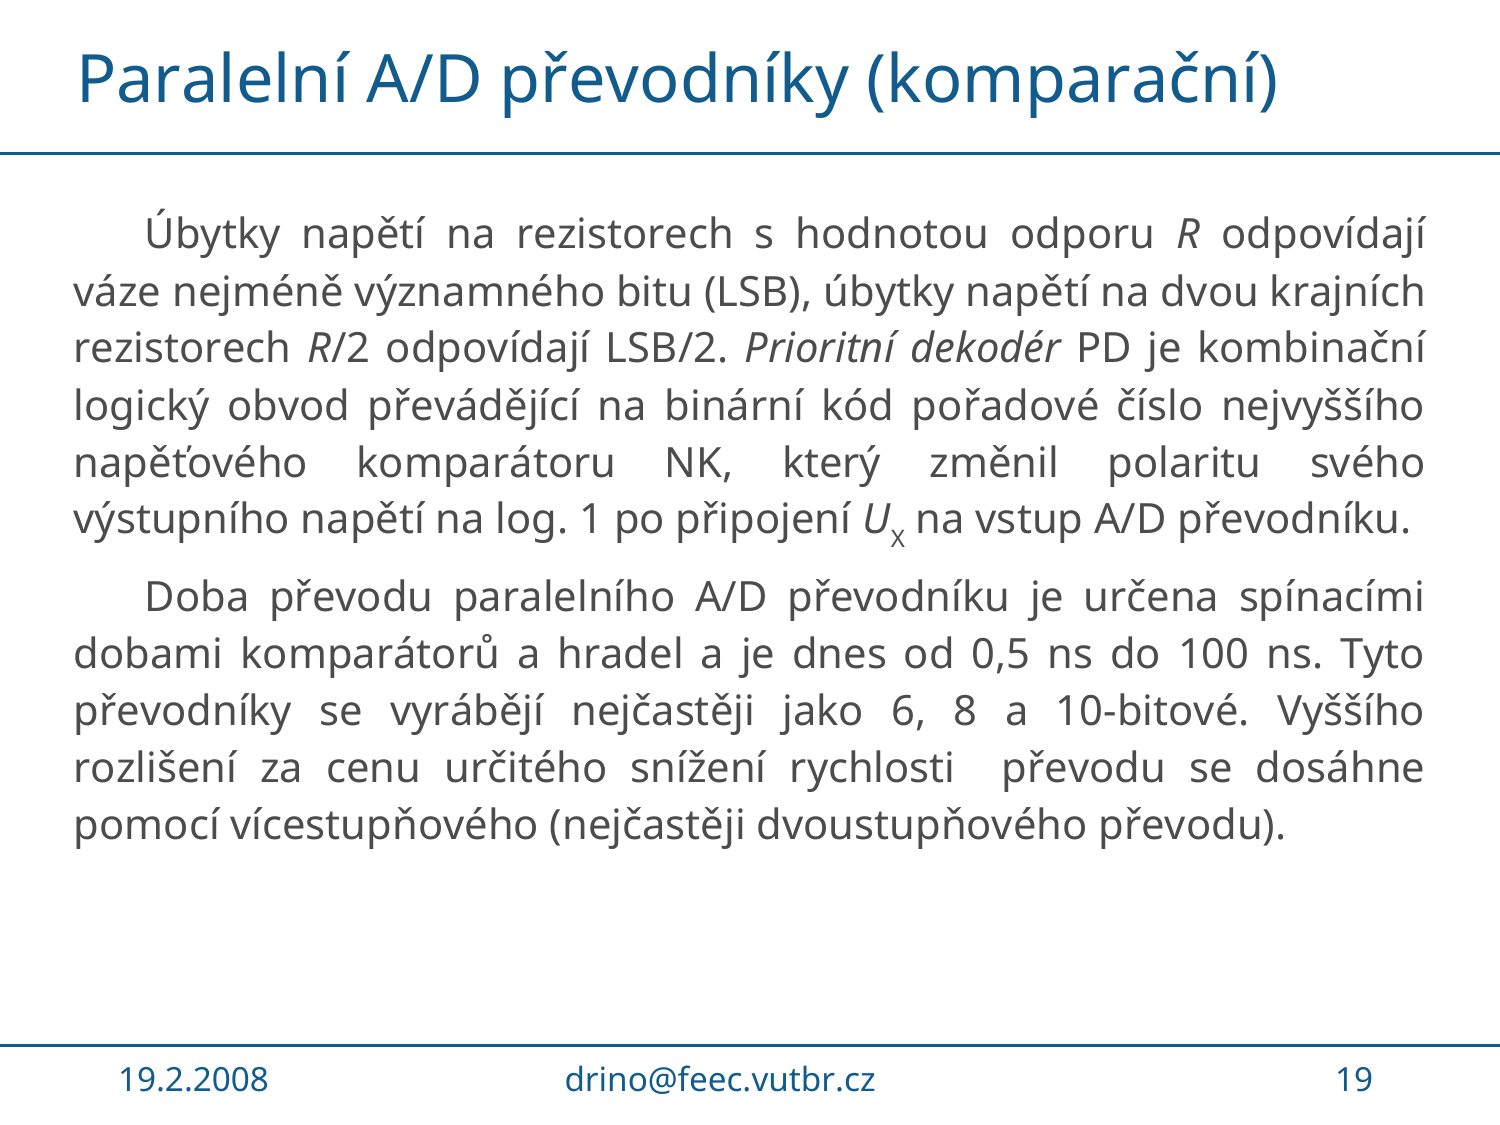

# Paralelní A/D převodníky (komparační)
Úbytky napětí na rezistorech s hodnotou odporu R odpovídají váze nejméně významného bitu (LSB), úbytky napětí na dvou krajních rezistorech R/2 odpovídají LSB/2. Prioritní dekodér PD je kombinační logický obvod převádějící na binární kód pořadové číslo nejvyššího napěťového komparátoru NK, který změnil polaritu svého výstupního napětí na log. 1 po připojení UX na vstup A/D převodníku.
Doba převodu paralelního A/D převodníku je určena spínacími dobami komparátorů a hradel a je dnes od 0,5 ns do 100 ns. Tyto převodníky se vyrábějí nejčastěji jako 6, 8 a 10-bitové. Vyššího rozlišení za cenu určitého snížení rychlosti převodu se dosáhne pomocí vícestupňového (nejčastěji dvoustupňového převodu).
19.2.2008
drino@feec.vutbr.cz